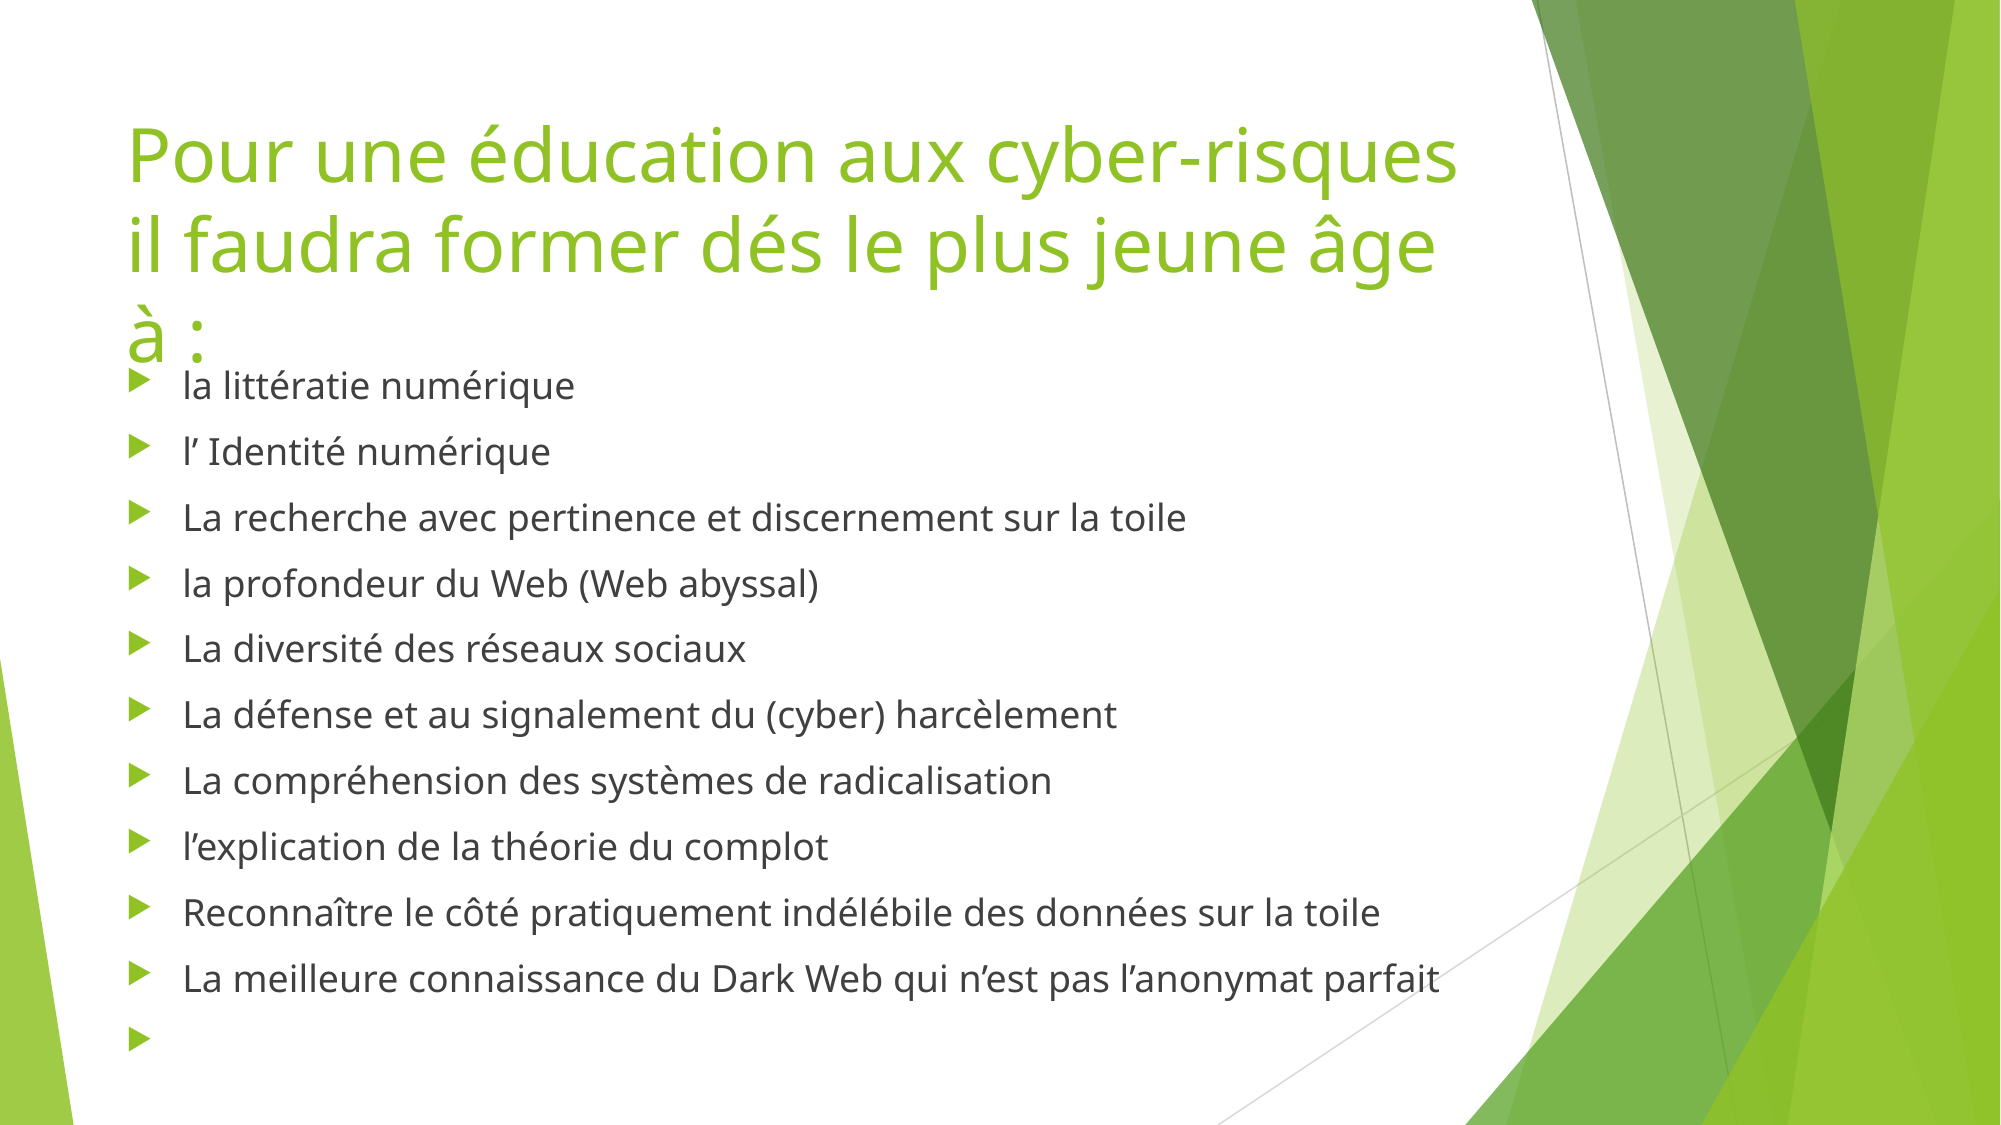

# Pour une éducation aux cyber-risques il faudra former dés le plus jeune âge à :
la littératie numérique
l’ Identité numérique
La recherche avec pertinence et discernement sur la toile
la profondeur du Web (Web abyssal)
La diversité des réseaux sociaux
La défense et au signalement du (cyber) harcèlement
La compréhension des systèmes de radicalisation
l’explication de la théorie du complot
Reconnaître le côté pratiquement indélébile des données sur la toile
La meilleure connaissance du Dark Web qui n’est pas l’anonymat parfait